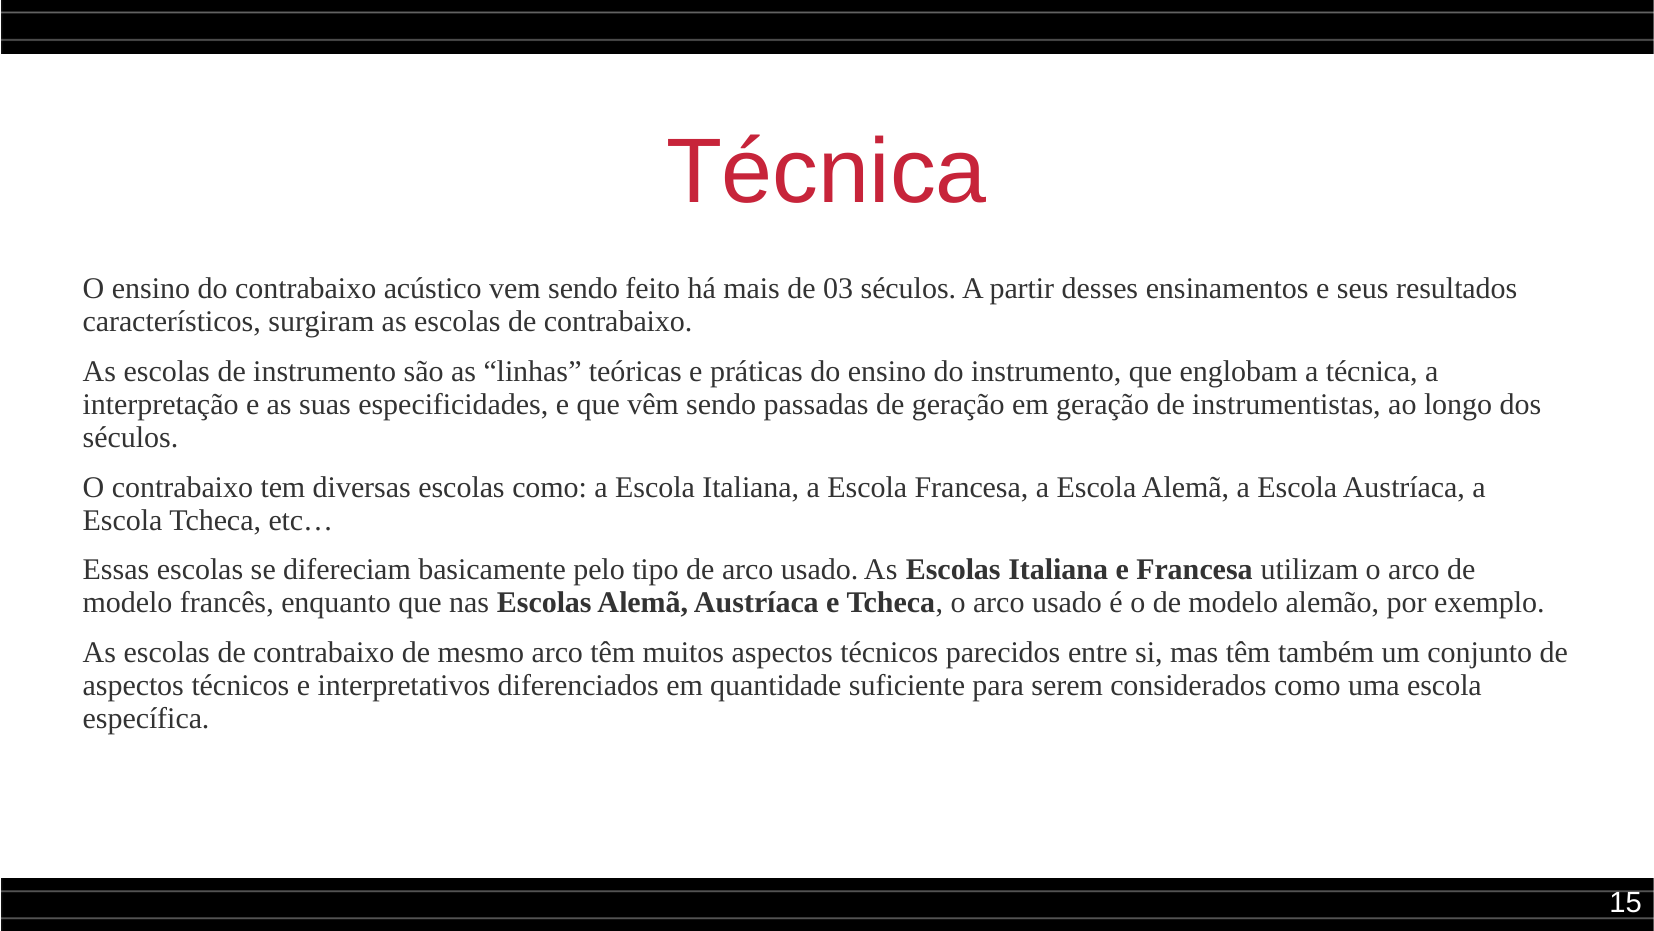

# Técnica
O ensino do contrabaixo acústico vem sendo feito há mais de 03 séculos. A partir desses ensinamentos e seus resultados característicos, surgiram as escolas de contrabaixo.
As escolas de instrumento são as “linhas” teóricas e práticas do ensino do instrumento, que englobam a técnica, a interpretação e as suas especificidades, e que vêm sendo passadas de geração em geração de instrumentistas, ao longo dos séculos.
O contrabaixo tem diversas escolas como: a Escola Italiana, a Escola Francesa, a Escola Alemã, a Escola Austríaca, a Escola Tcheca, etc…
Essas escolas se difereciam basicamente pelo tipo de arco usado. As Escolas Italiana e Francesa utilizam o arco de modelo francês, enquanto que nas Escolas Alemã, Austríaca e Tcheca, o arco usado é o de modelo alemão, por exemplo.
As escolas de contrabaixo de mesmo arco têm muitos aspectos técnicos parecidos entre si, mas têm também um conjunto de aspectos técnicos e interpretativos diferenciados em quantidade suficiente para serem considerados como uma escola específica.